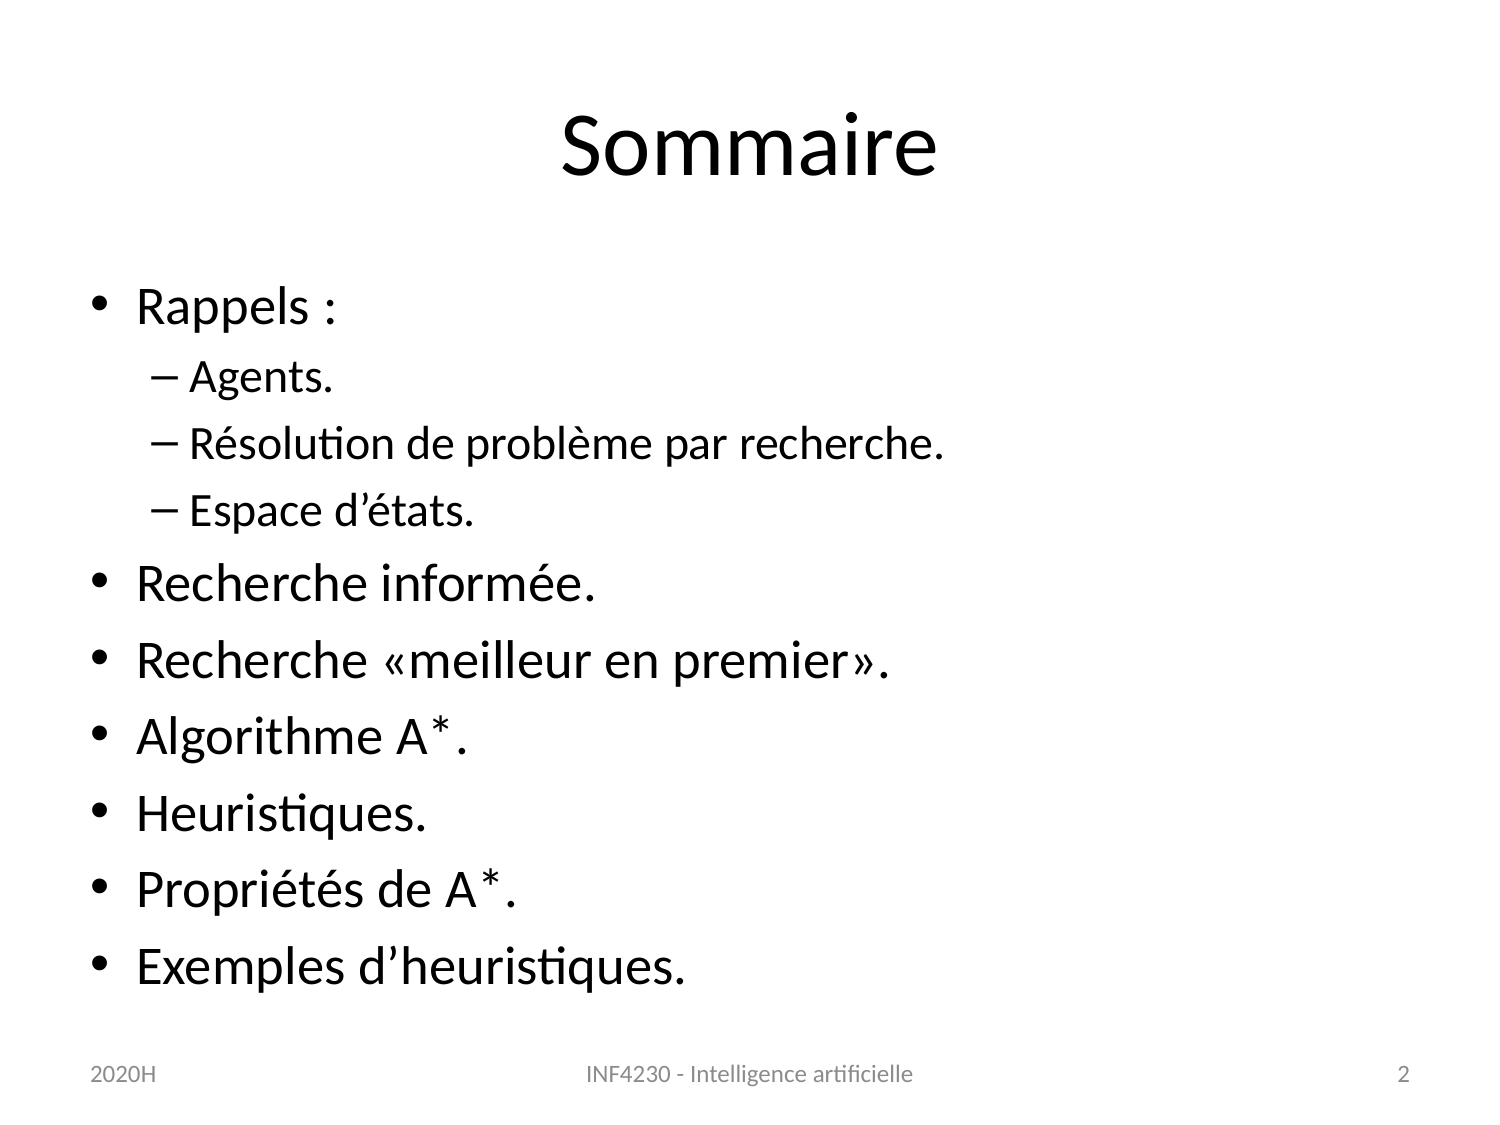

# Sommaire
Rappels :
Agents.
Résolution de problème par recherche.
Espace d’états.
Recherche informée.
Recherche «meilleur en premier».
Algorithme A*.
Heuristiques.
Propriétés de A*.
Exemples d’heuristiques.
2020H
INF4230 - Intelligence artificielle